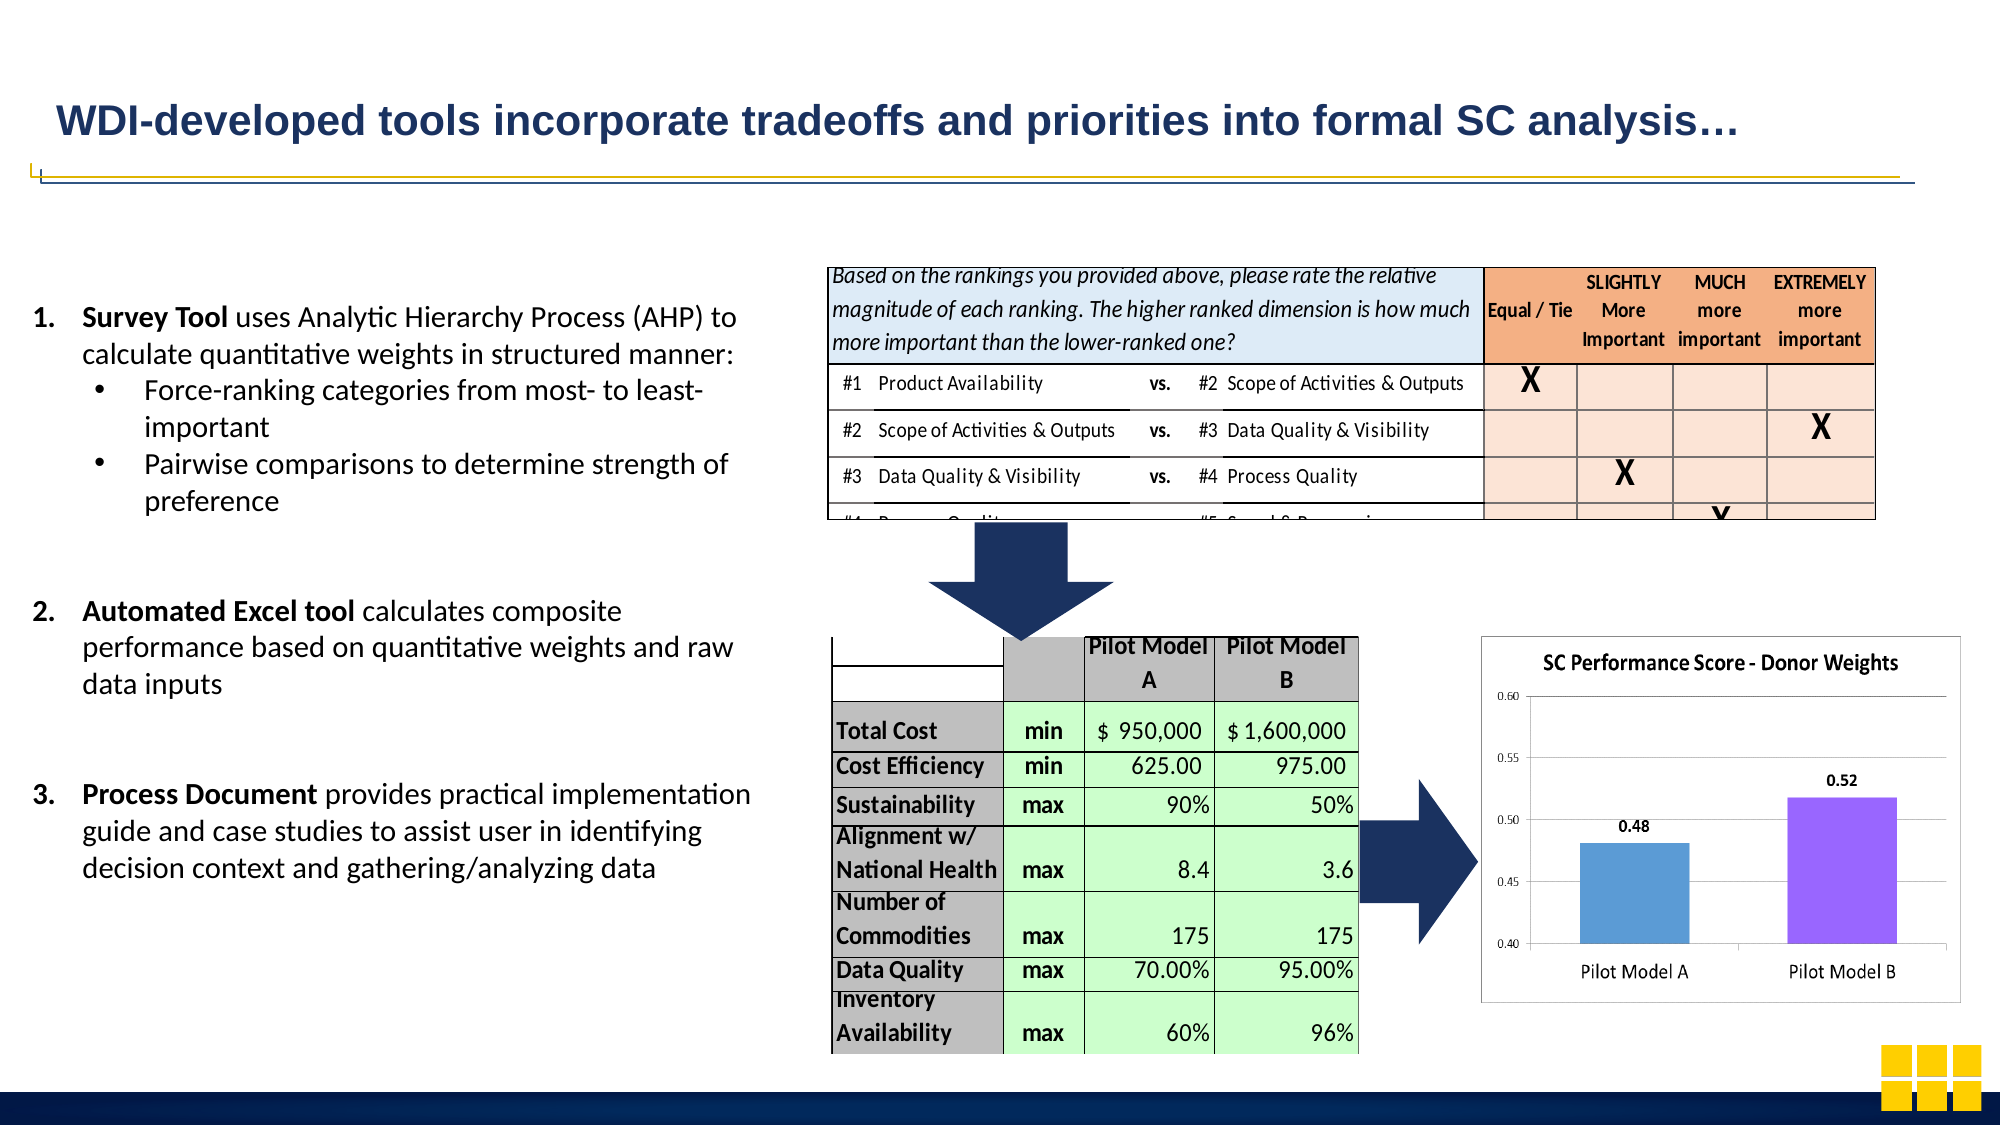

# WDI-developed tools incorporate tradeoffs and priorities into formal SC analysis…
Survey Tool uses Analytic Hierarchy Process (AHP) to calculate quantitative weights in structured manner:
Force-ranking categories from most- to least-important
Pairwise comparisons to determine strength of preference
Automated Excel tool calculates composite performance based on quantitative weights and raw data inputs
Process Document provides practical implementation guide and case studies to assist user in identifying decision context and gathering/analyzing data